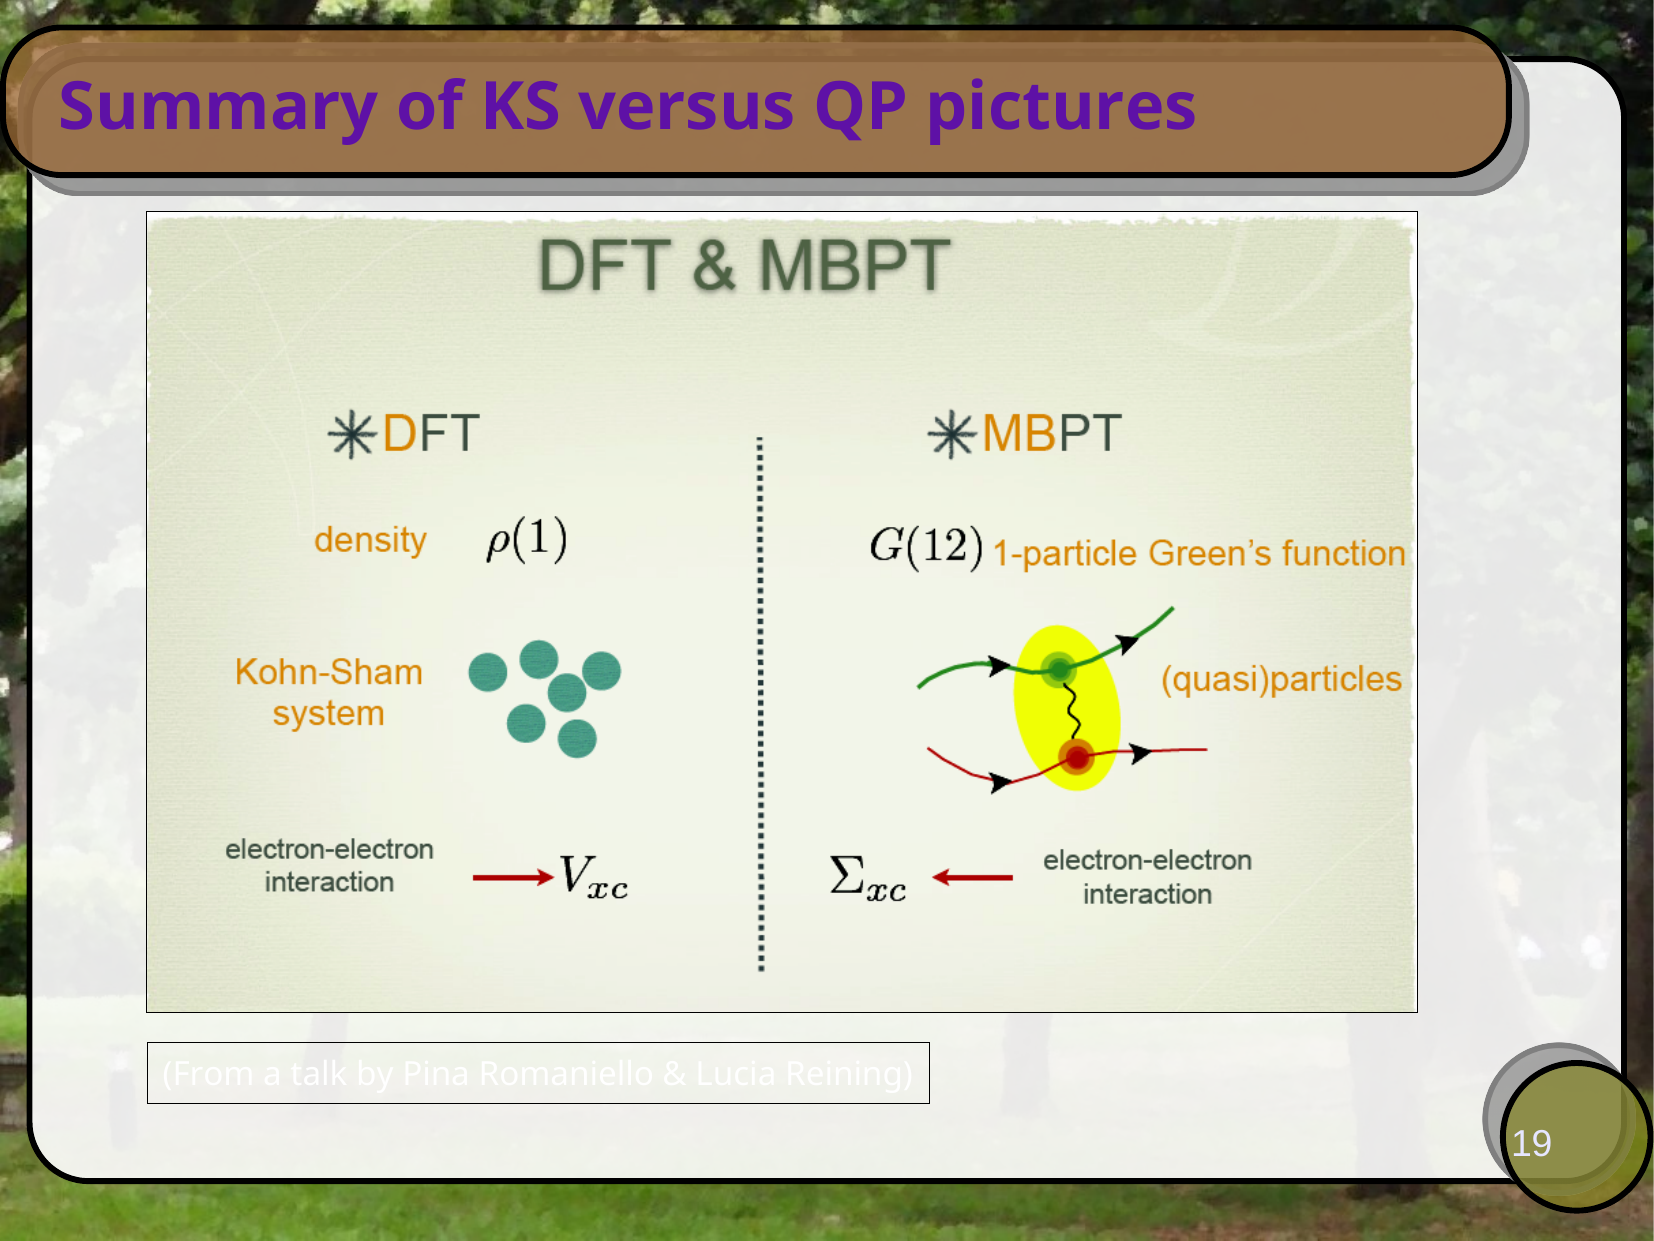

# Summary of KS versus QP pictures
(From a talk by Pina Romaniello & Lucia Reining)
19